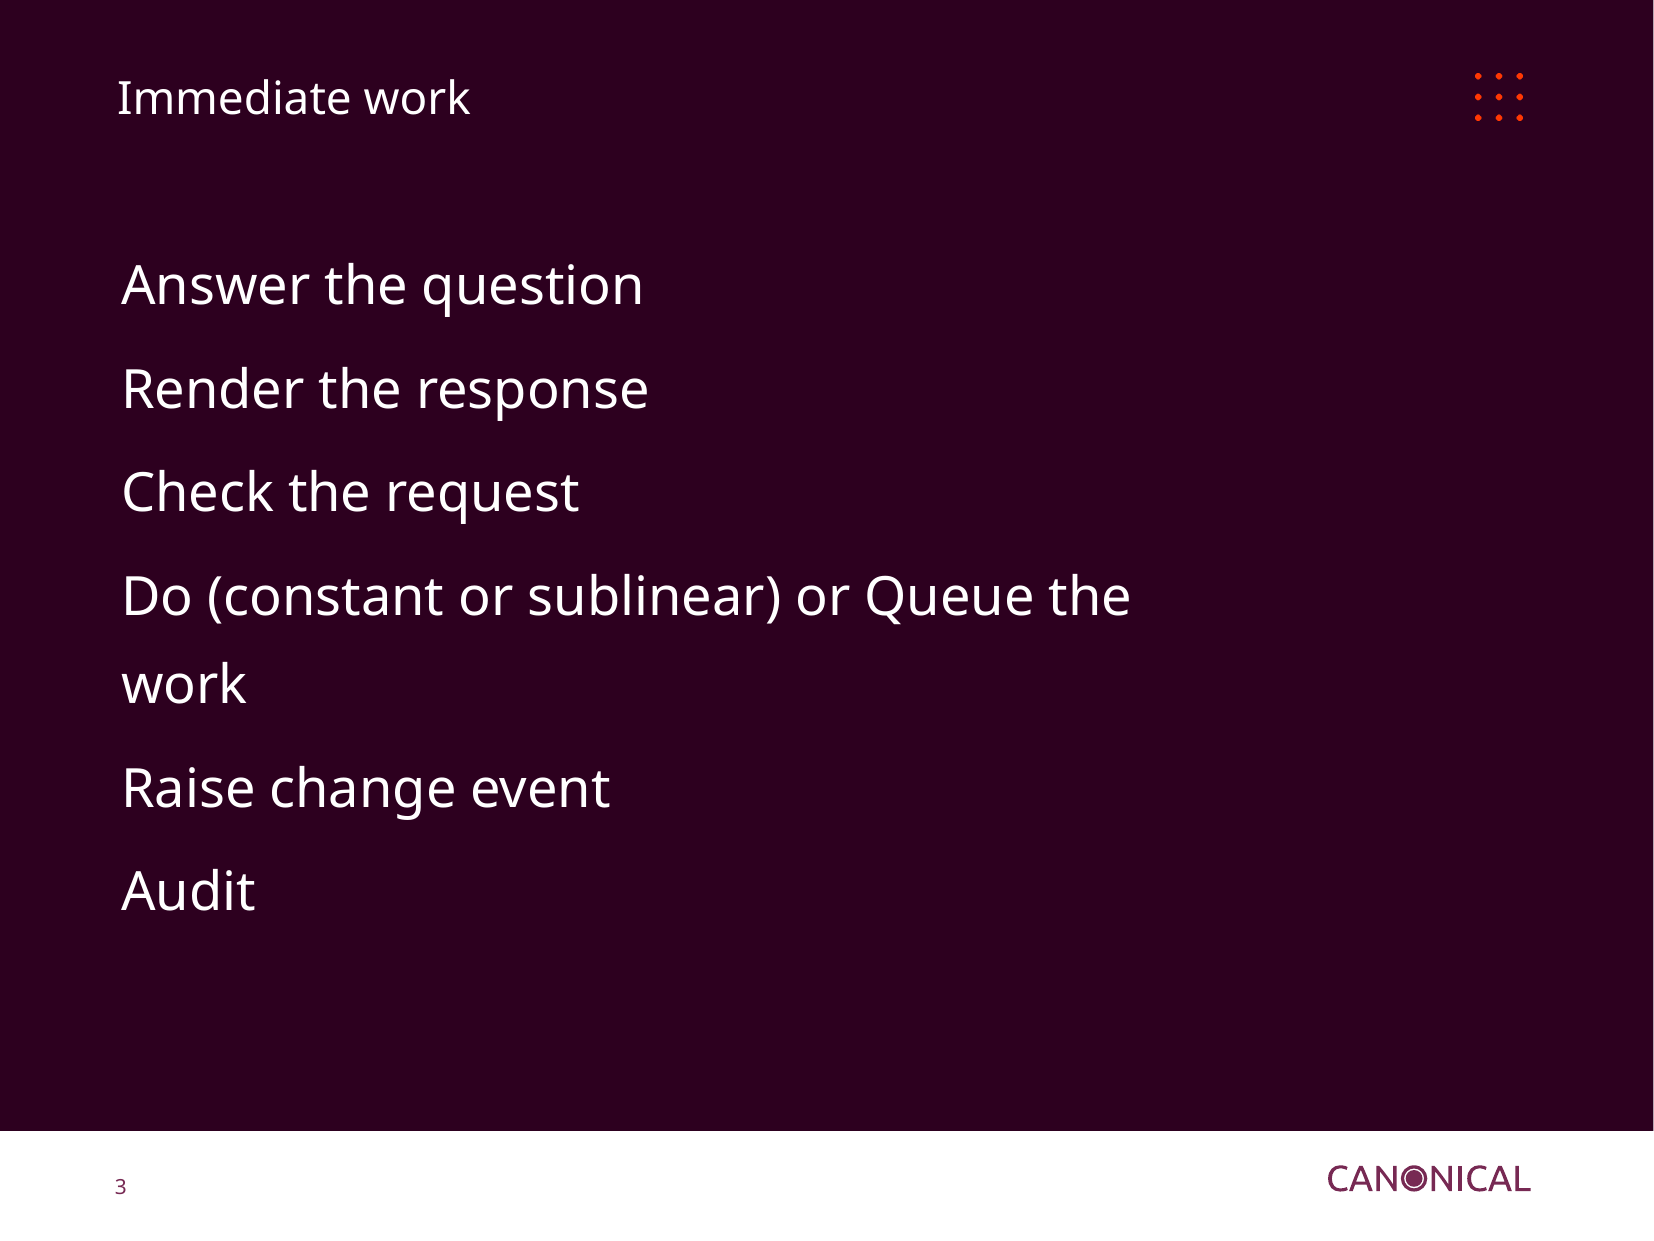

# Immediate work
Answer the question
Render the response
Check the request
Do (constant or sublinear) or Queue the work
Raise change event
Audit